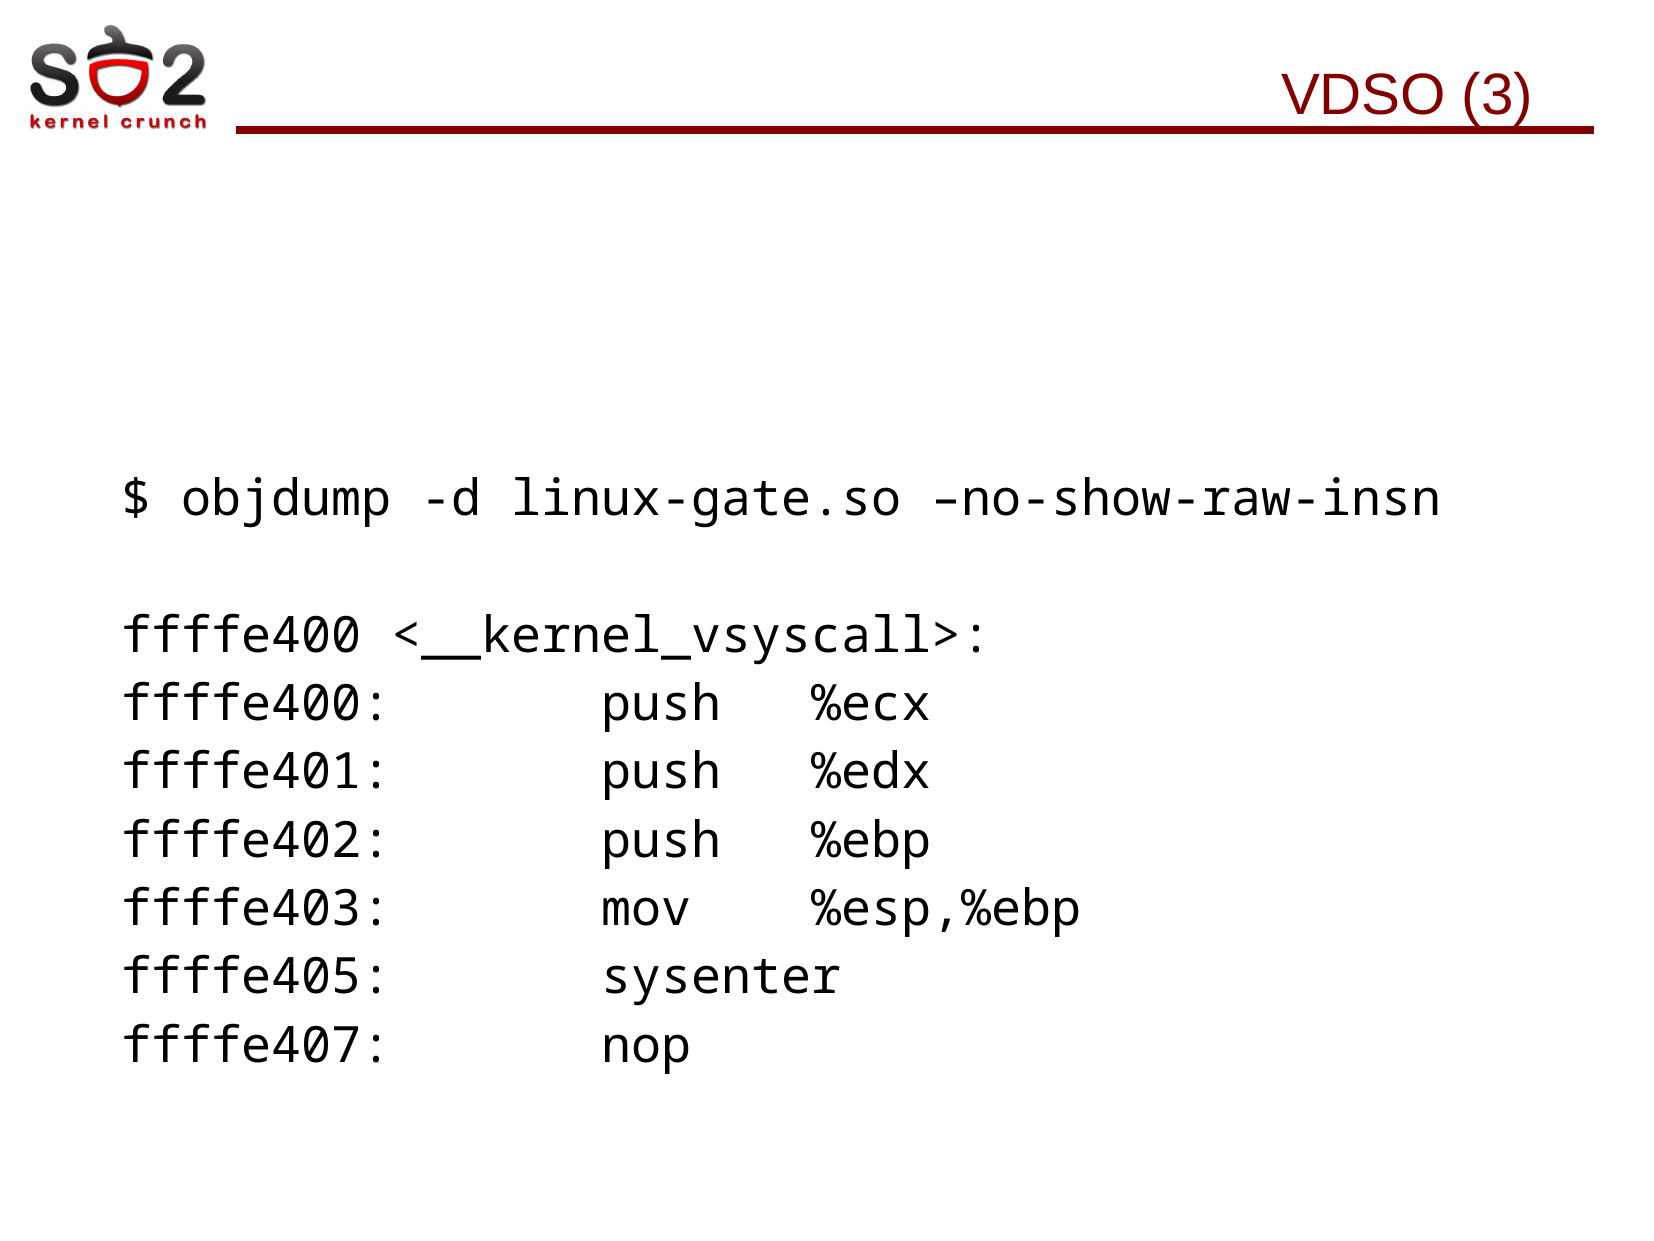

# VDSO (3)
$ objdump -d linux-gate.so –no-show-raw-insn
ffffe400 <__kernel_vsyscall>:
ffffe400: push %ecx
ffffe401: push %edx
ffffe402: push %ebp
ffffe403: mov %esp,%ebp
ffffe405: sysenter
ffffe407: nop